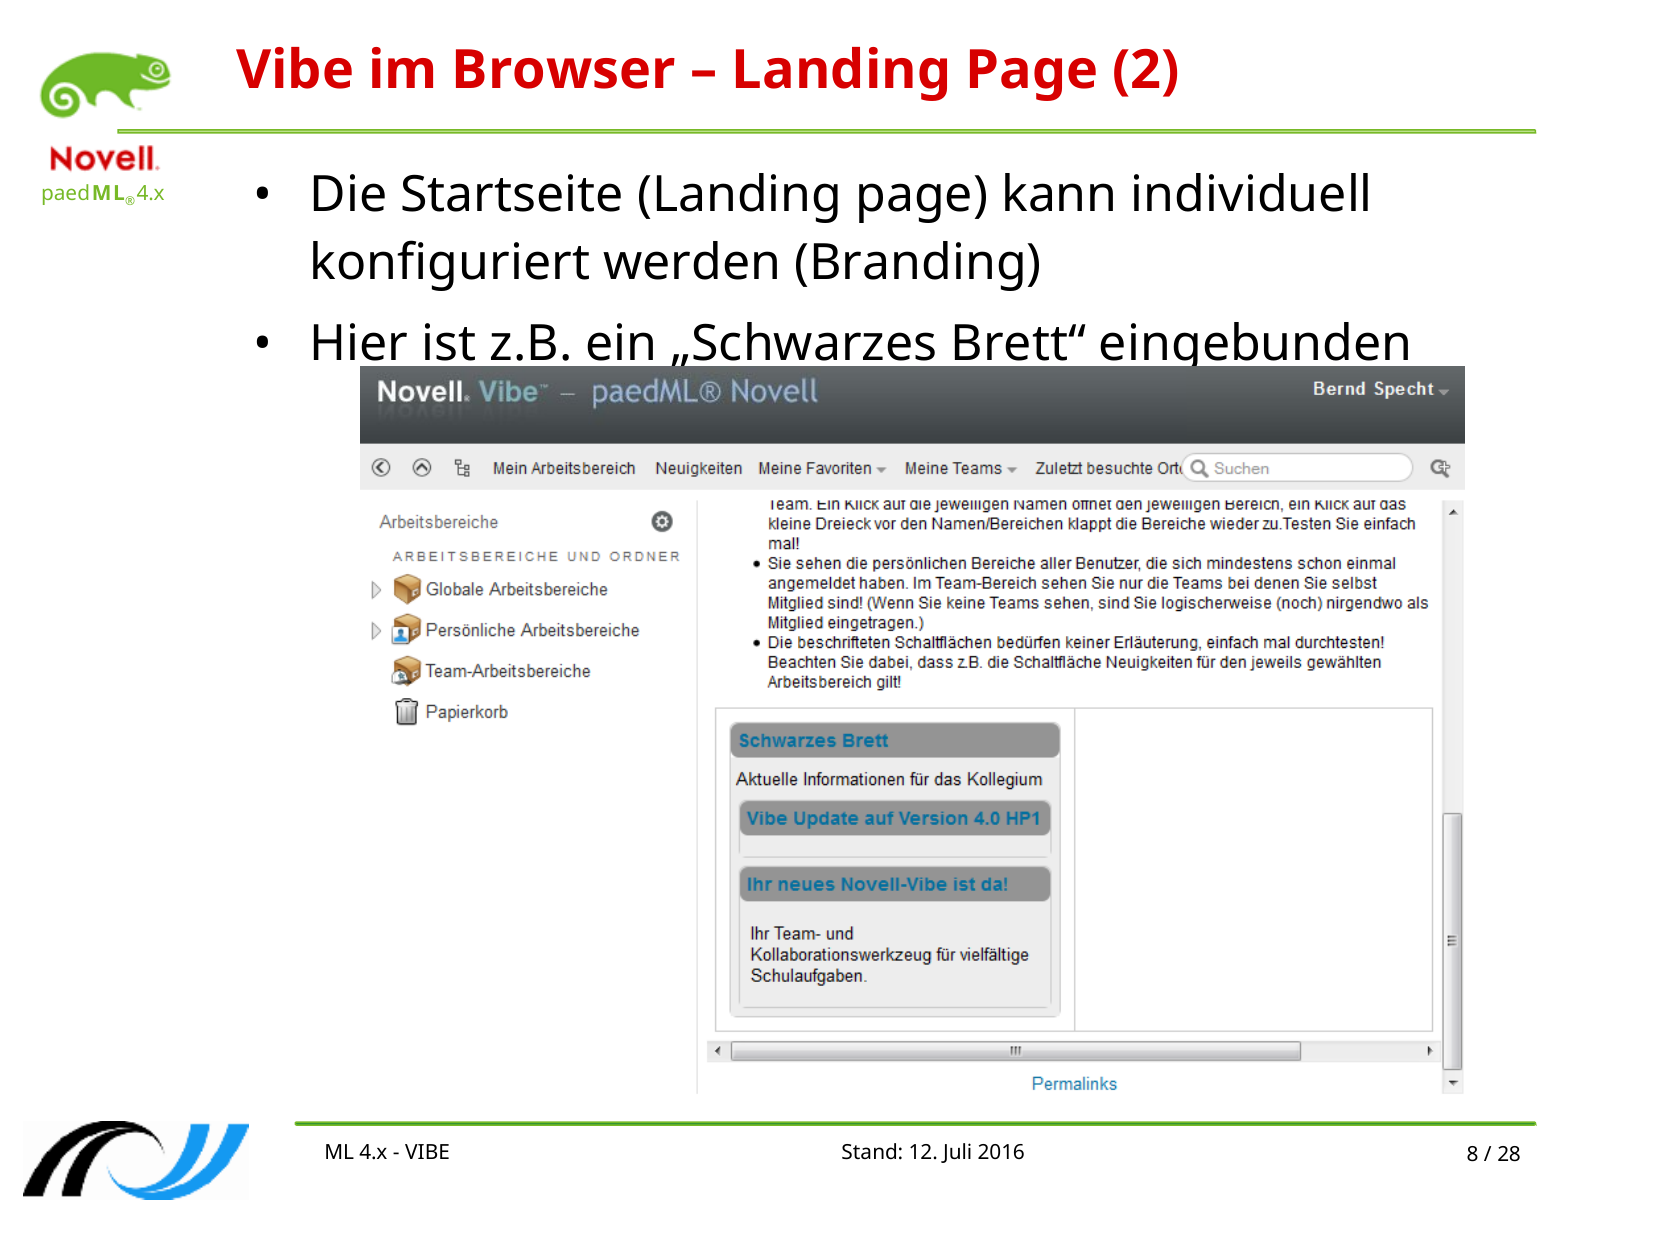

# Vibe im Browser – Landing Page (2)
Die Startseite (Landing page) kann individuell konfiguriert werden (Branding)
Hier ist z.B. ein „Schwarzes Brett“ eingebunden
ML 4.x - VIBE
12. Juli 2016
8